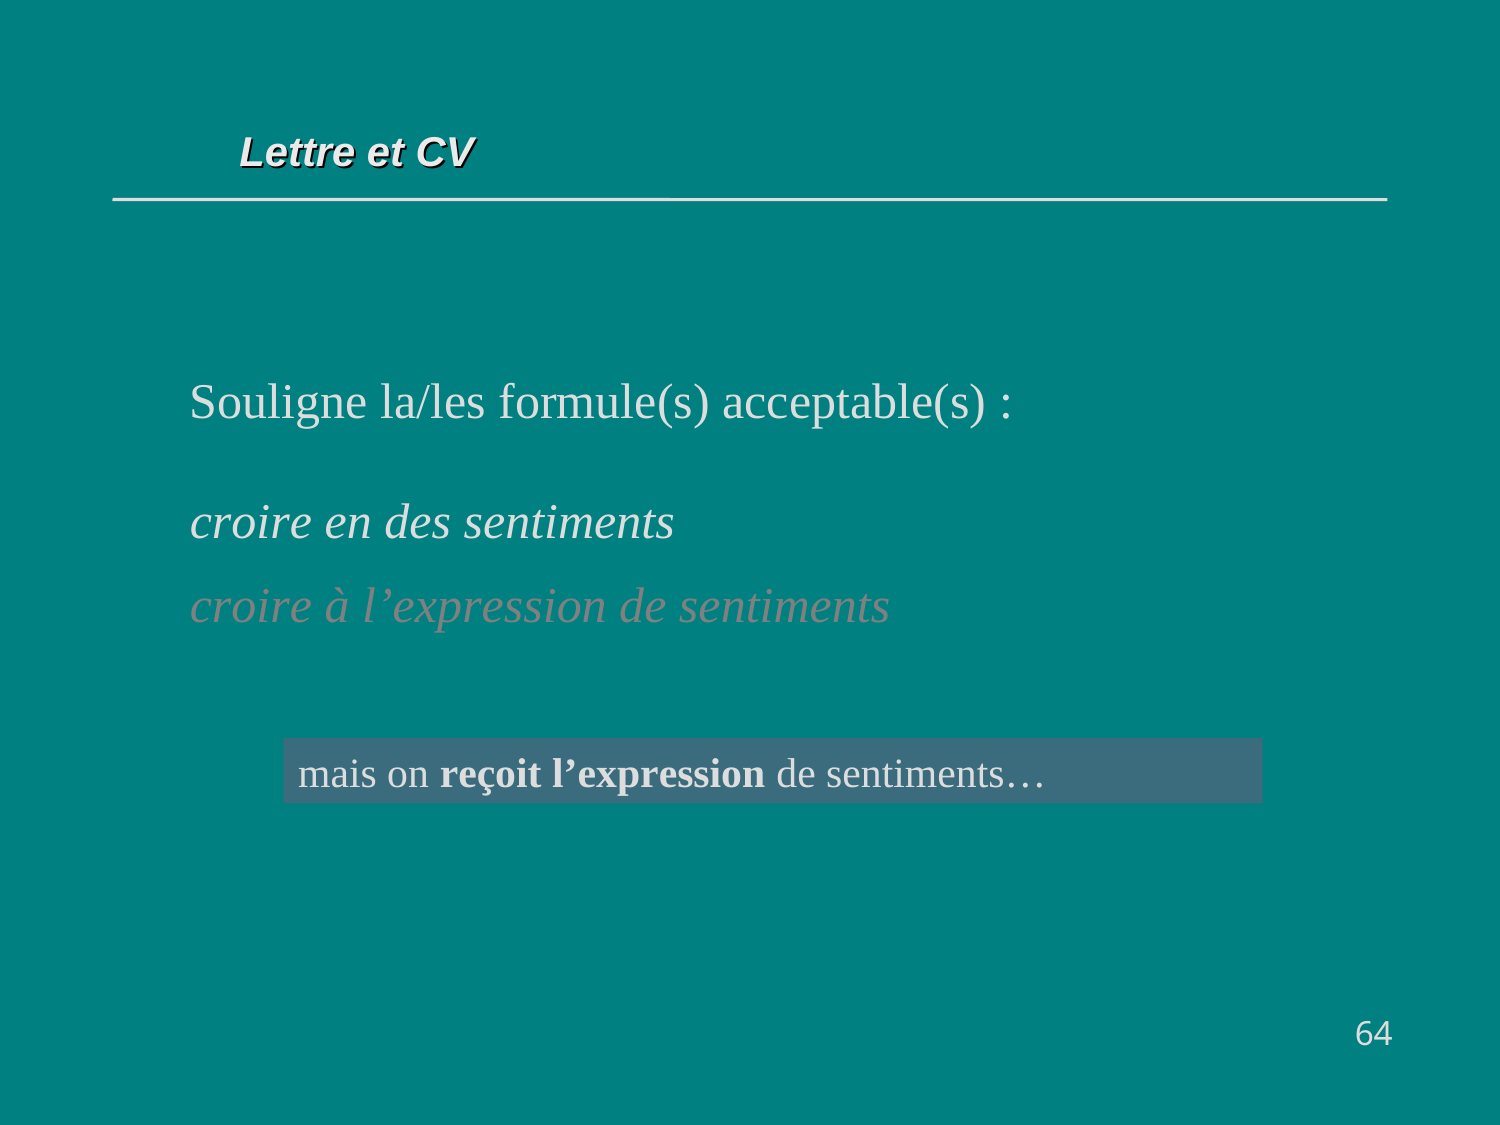

Lettre et CV
Souligne la/les formule(s) acceptable(s) :
croire en des sentiments
croire à l’expression de sentiments
mais on reçoit l’expression de sentiments…
64